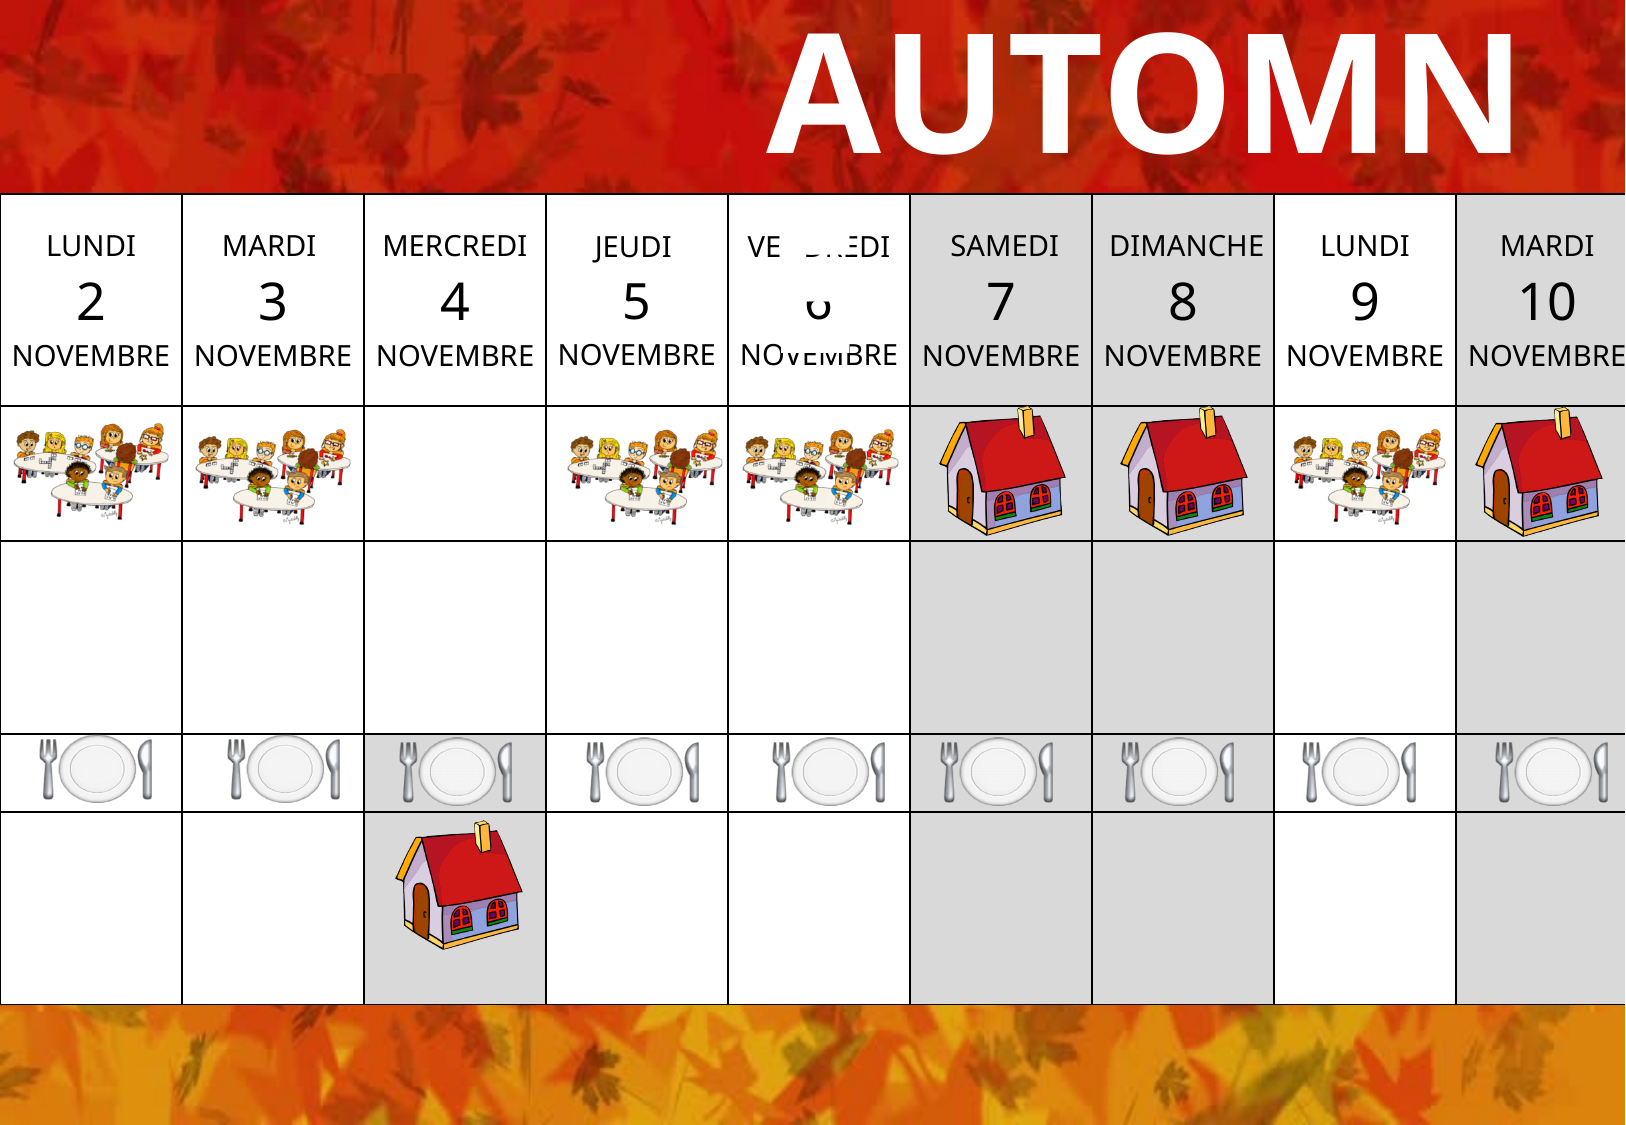

AUTOMNE
| LUNDI 2 NOVEMBRE | MARDI 3 NOVEMBRE | MERCREDI 4 NOVEMBRE | JEUDI 5 NOVEMBRE | VENDREDI 6 NOVEMBRE | SAMEDI 7 NOVEMBRE | DIMANCHE 8 NOVEMBRE | LUNDI 9 NOVEMBRE | MARDI 10 NOVEMBRE |
| --- | --- | --- | --- | --- | --- | --- | --- | --- |
| | | | | | | | | |
| | | | | | | | | |
| | | | | | | | | |
| | | | | | | | | |